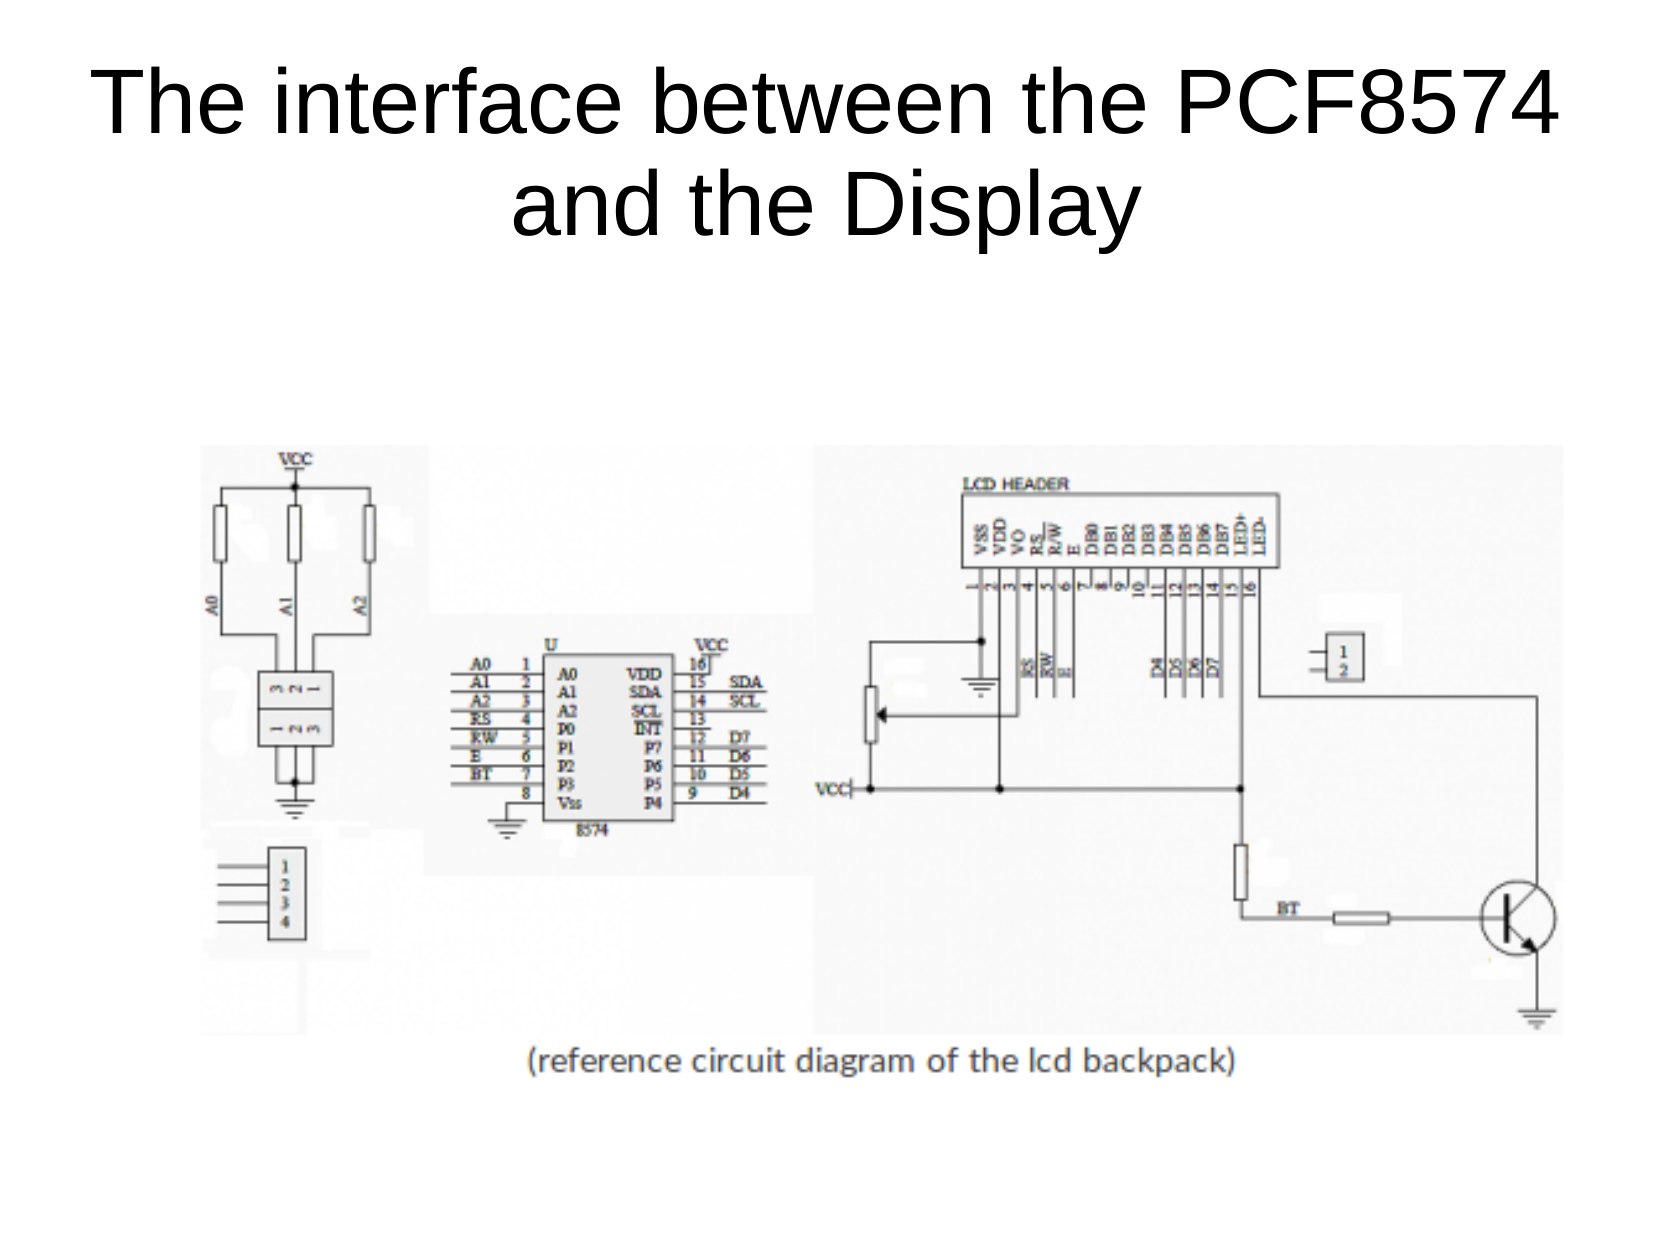

# The interface between the PCF8574 and the Display